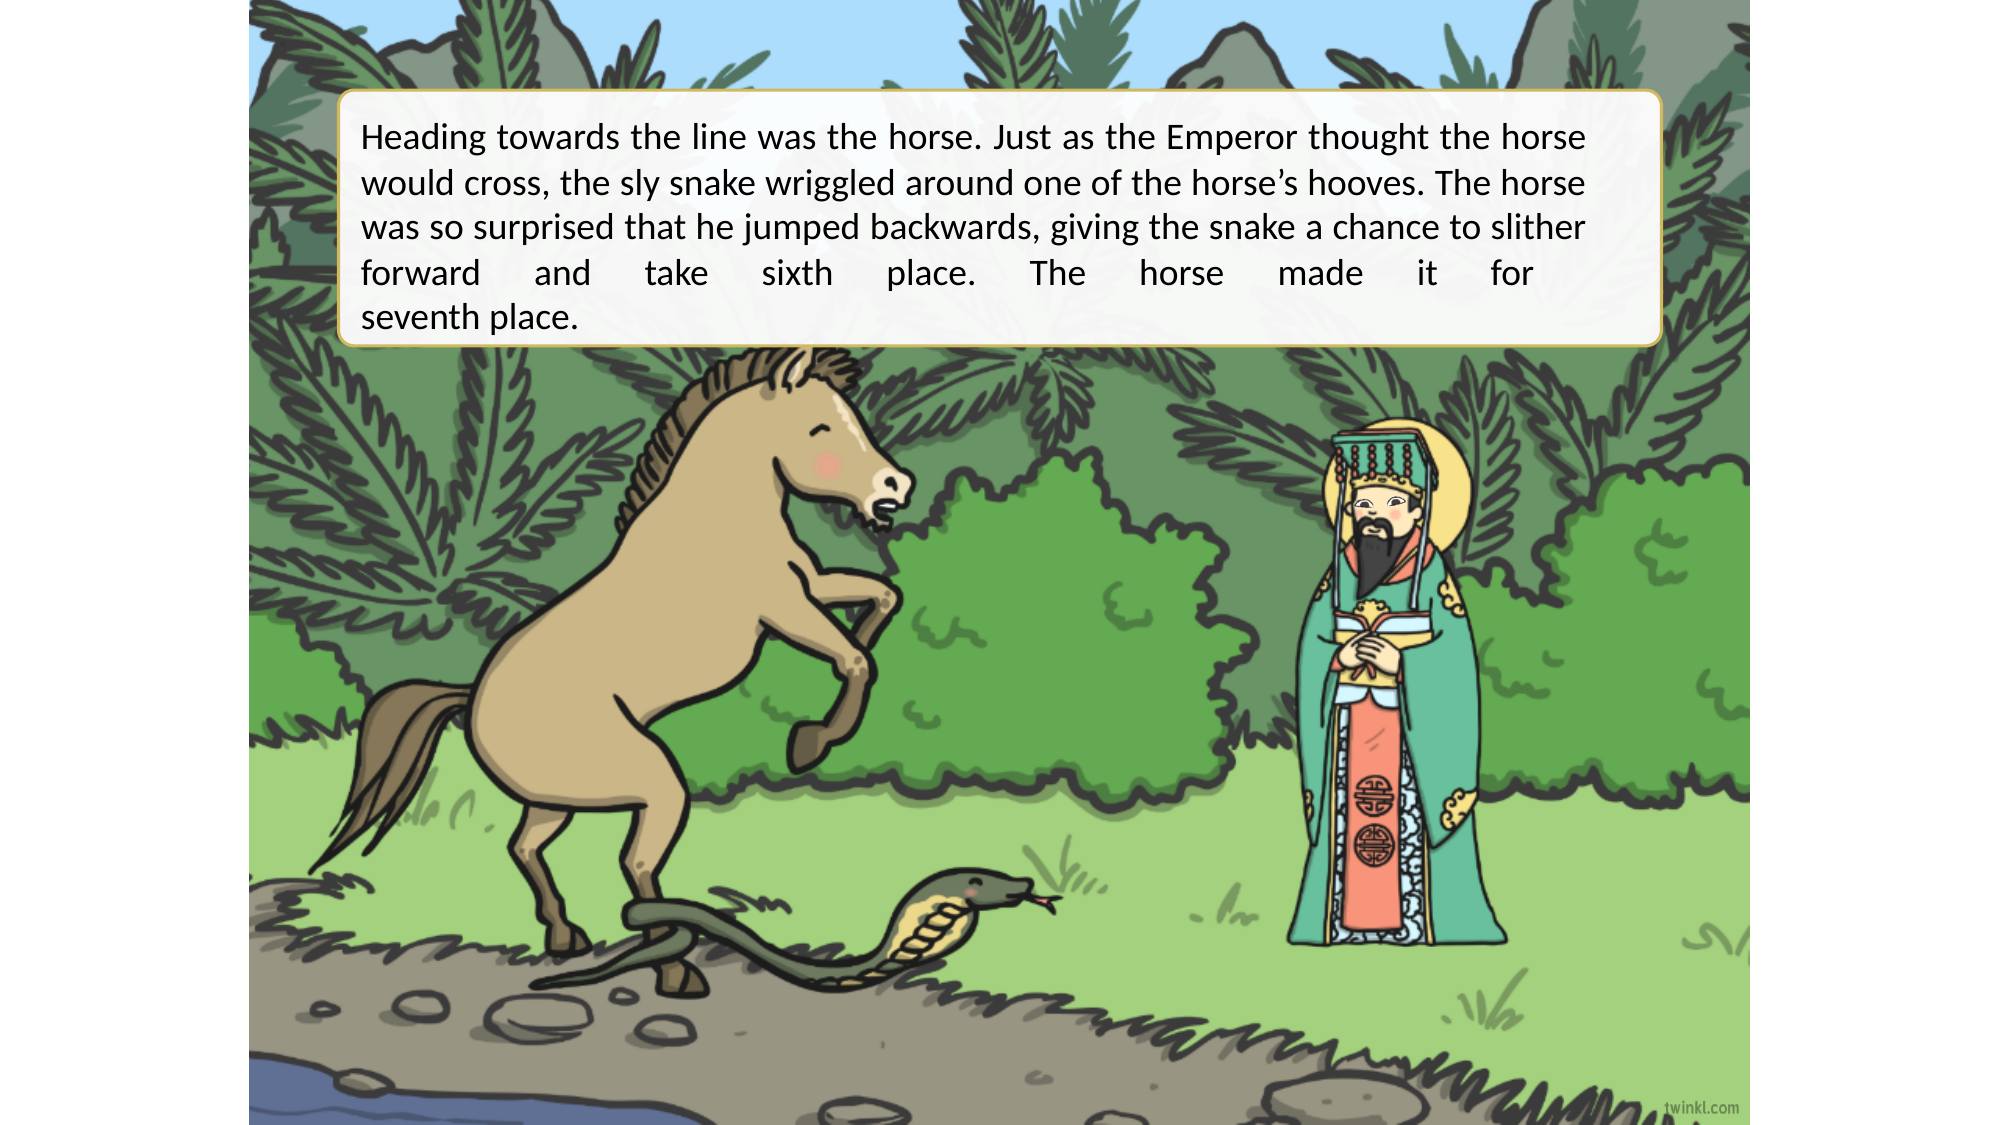

Heading towards the line was the horse. Just as the Emperor thought the horse would cross, the sly snake wriggled around one of the horse’s hooves. The horse was so surprised that he jumped backwards, giving the snake a chance to slither forward and take sixth place. The horse made it for
seventh place.